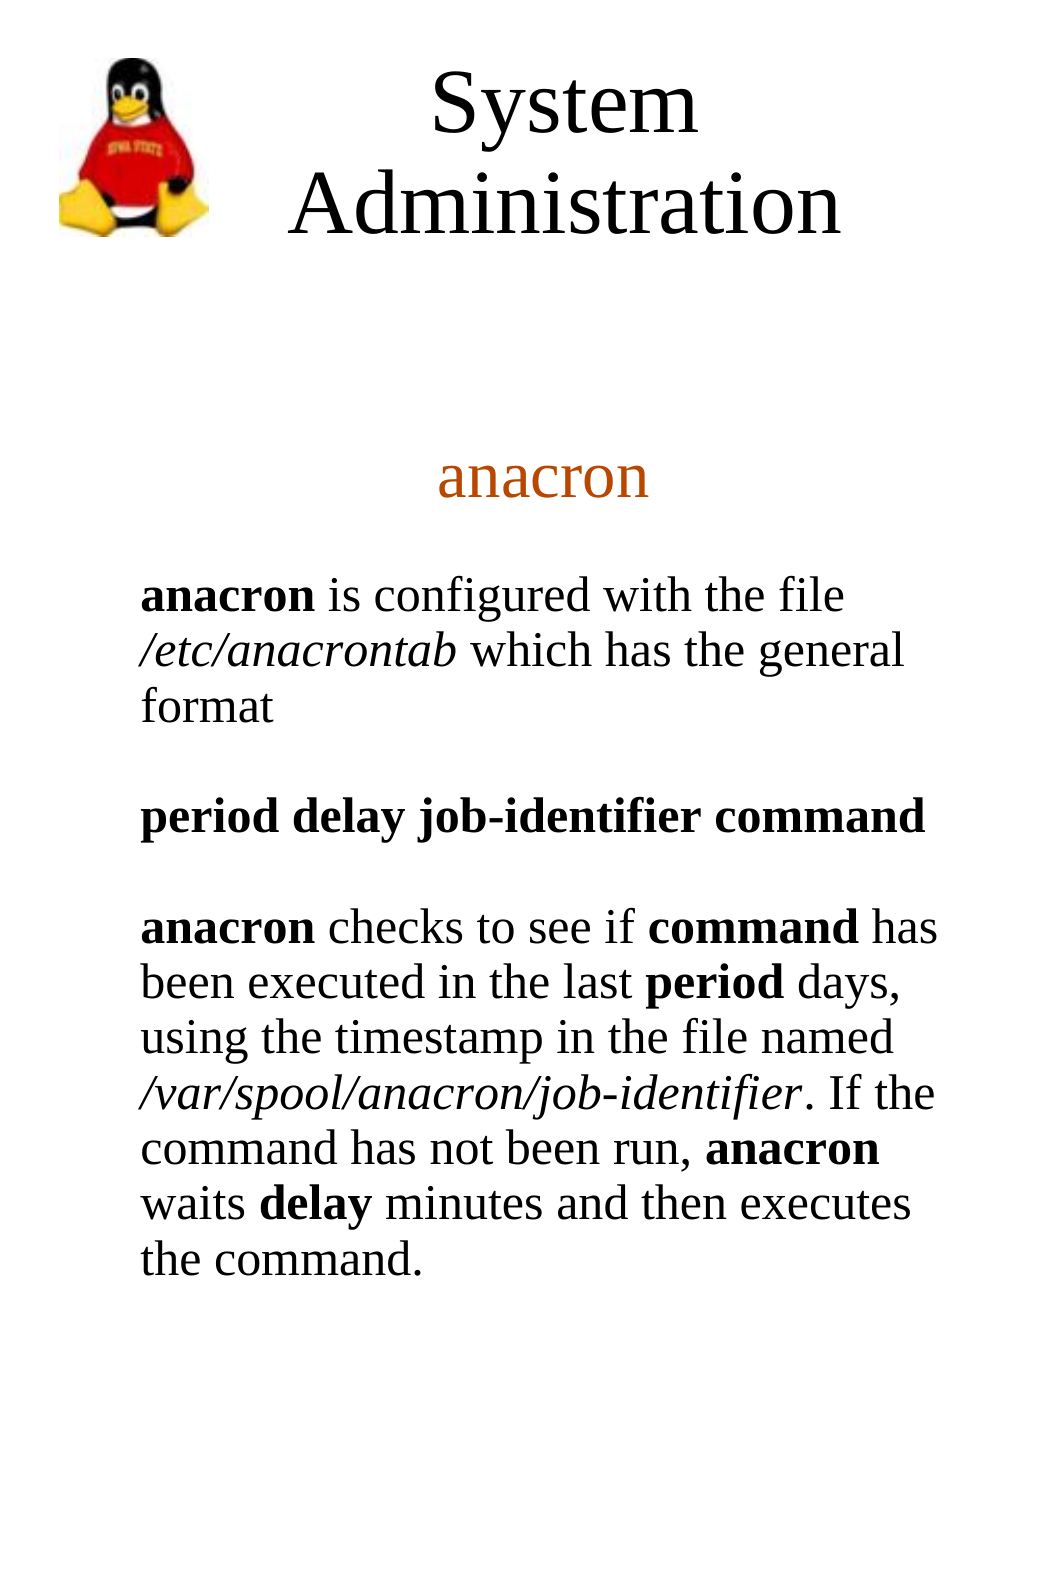

# System Administration
anacron
anacron is configured with the file
/etc/anacrontab which has the general format
period delay job-identifier command
anacron checks to see if command has been executed in the last period days, using the timestamp in the file named
/var/spool/anacron/job-identifier. If the command has not been run, anacron waits delay minutes and then executes the command.